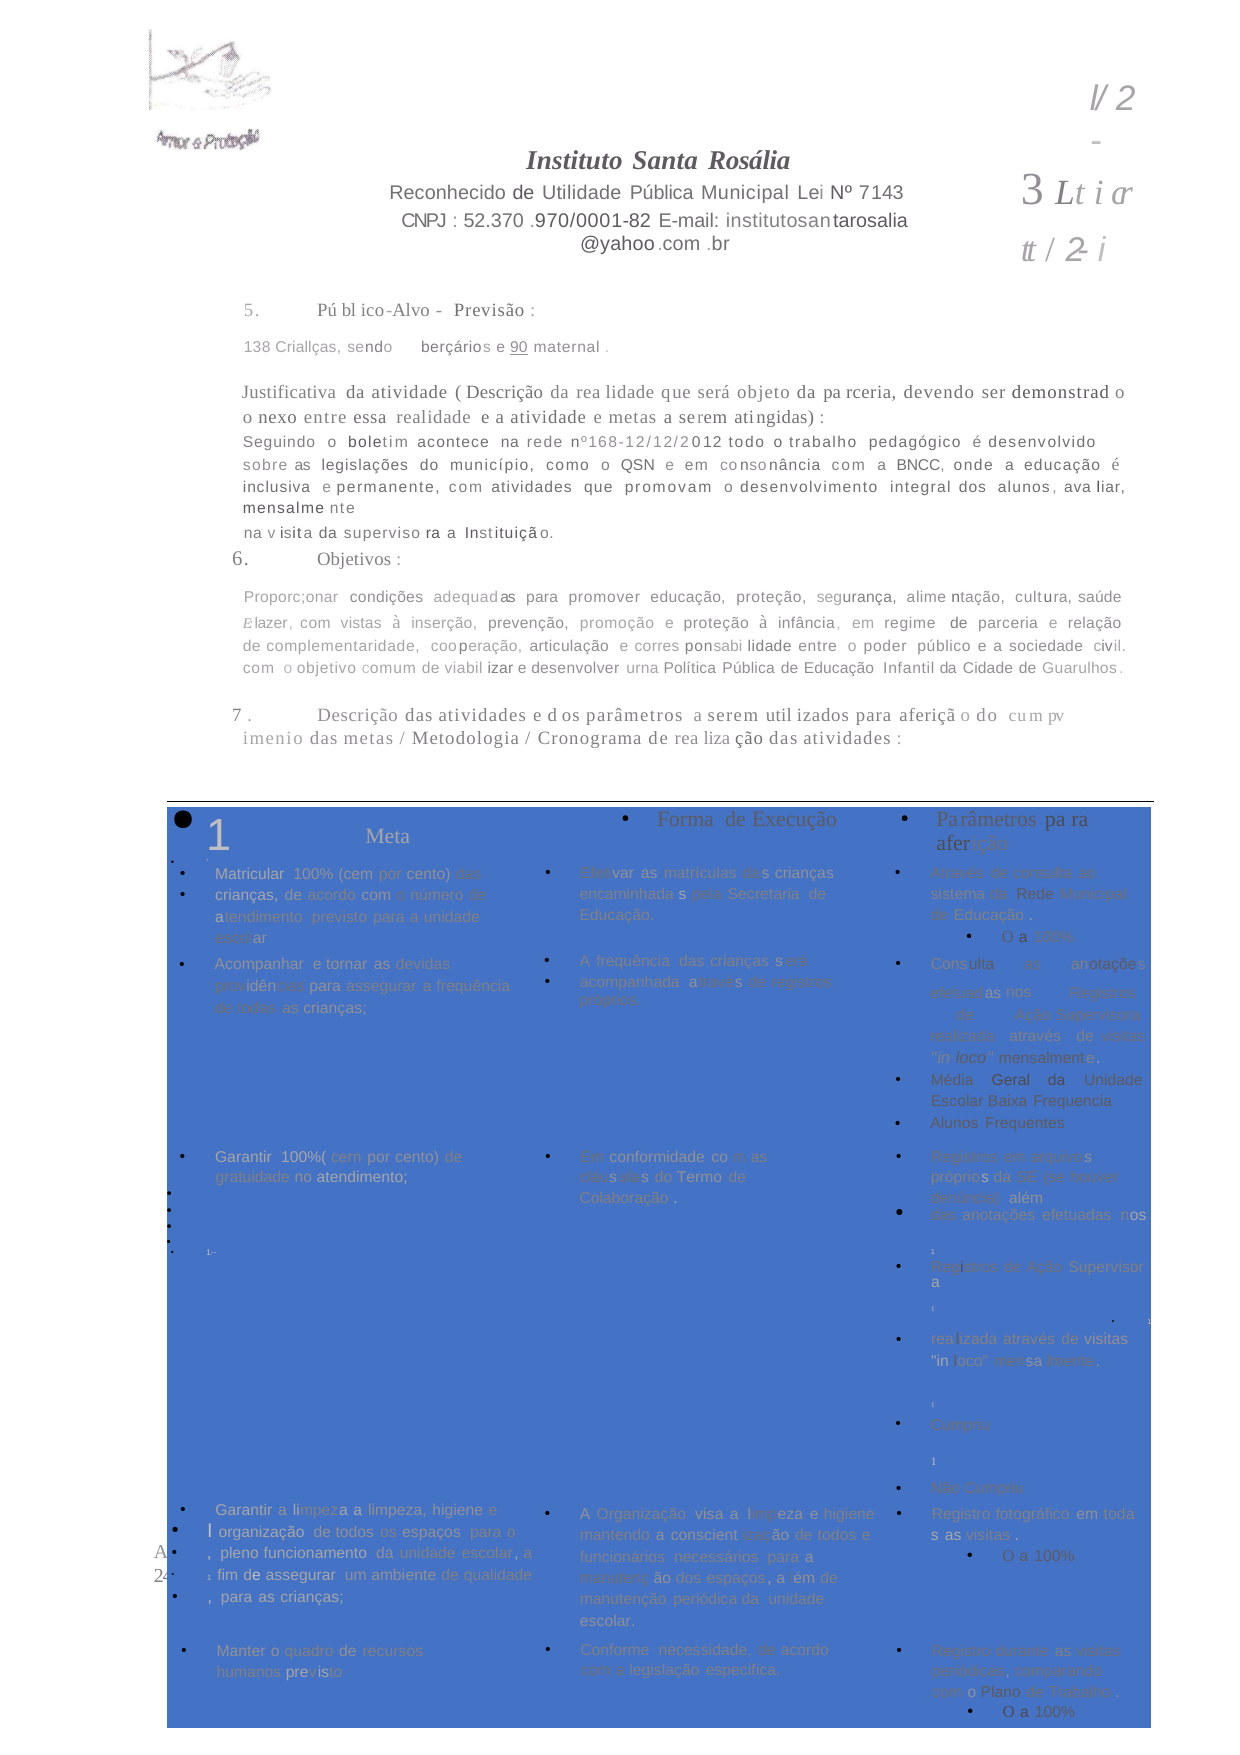

l/ 2 -
3 Lt icr tt / 2- i
Instituto Santa Rosália
Reconhecido de Utilidade Pública Municipal Lei Nº 7143
CNPJ : 52.370 .970/0001-82 E-mail: institutosantarosalia @yahoo.com .br
5.	Pú bl ico-Alvo - Previsão :
138 Criallças, sendoberçários e 90 maternal .
Justificativa da atividade ( Descrição da rea lidade que será objeto da pa rceria, devendo ser demonstrad o o nexo entre essa realidade e a atividade e metas a serem atingidas) :
Seguindo o boletim acontece na rede nº168-12/12/2012 todo o trabalho pedagógico é desenvolvido sobre as legislações do município, como o QSN e em consonância com a BNCC, onde a educação é inclusiva e permanente, com atividades que promovam o desenvolvimento integral dos alunos, ava liar, mensalme nte
na v isita da superviso ra a Instituição.
6.
Objetivos :
Proporc;onar condições adequadas para promover educação, proteção, segurança, alime ntação, cultura, saúde E: lazer, com vistas à inserção, prevenção, promoção e proteção à infância, em regime de parceria e relação de complementaridade, cooperação, articulação e corres ponsabi lidade entre o poder público e a sociedade civil. com o objetivo comum de viabil izar e desenvolver urna Política Pública de Educação Infantil da Cidade de Guarulhos.
7 .	Descrição das atividades e d os parâmetros a serem util izados para aferiçã o do cum pv imenio das metas / Metodologia / Cronograma de rea liza ção das atividades :
| 1 Meta | Forma de Execução | Parâmetros pa ra aferição |
| --- | --- | --- |
| ' Matricular 100% (cem por cento) das crianças, de acordo com o número de atendimento previsto para a unidade escolar | Efetivar as matrículas das crianças encaminhada s pela Secretaria de Educação. | Através de consulta ao sistema da Rede Municipal de Educação . O a 100% |
| Acompanhar e tornar as devidas providências para assegurar a frequência de todas as crianças; | A frequência das crianças será acompanhada através de registros próprios. | Consulta as anotações efetuadas nos Registros de Ação Supervisora realizada através de visitas "in loco" mensalmente. Média Geral da Unidade Escolar Baixa Frequencia Alunos Frequentes |
| Garantir 100%( cern por cento) de gratuidade no atendimento; 1-- | Em conformidade co m as cláusulas do Termo de Colaboração . | Registros em arquivos próprios da SE (se houver denúncia) além das anotações efetuadas nos 1 |
| | | Registros de Ação Supervisor a 1 1 realizada através de visitas "in loco" mensa lmente. 1 |
| | | Cumpriu 1 Não Cumpriu |
| Garantir a limpeza a limpeza, higiene e I organização de todos os espaços para o , pleno funcionamento da unidade escolar, a 1 fim de assegurar um ambiente de qualidade , para as crianças; | A Organização visa a limpeza e higiene mantendo a conscient ização de todos e funcionários necessários para a manutenç ão dos espaços, a lém de manutenção periódica da unidade escolar. | Registro fotográfico em toda s as visitas . O a 100% |
| Manter o quadro de recursos humanos previsto | Conforme necessidade, de acordo com a legislação especifica. | Registro durante as visitas periódicas, comparando com o Plano de Trabalho . O a 100% |
A v. José A ntôn io Cabra l, 89 - J ard i m Rosa de França CEP: 07081 -000 - Gu aru lhos - SP - Telefone: (O 1 1 ) 2485-7..+22